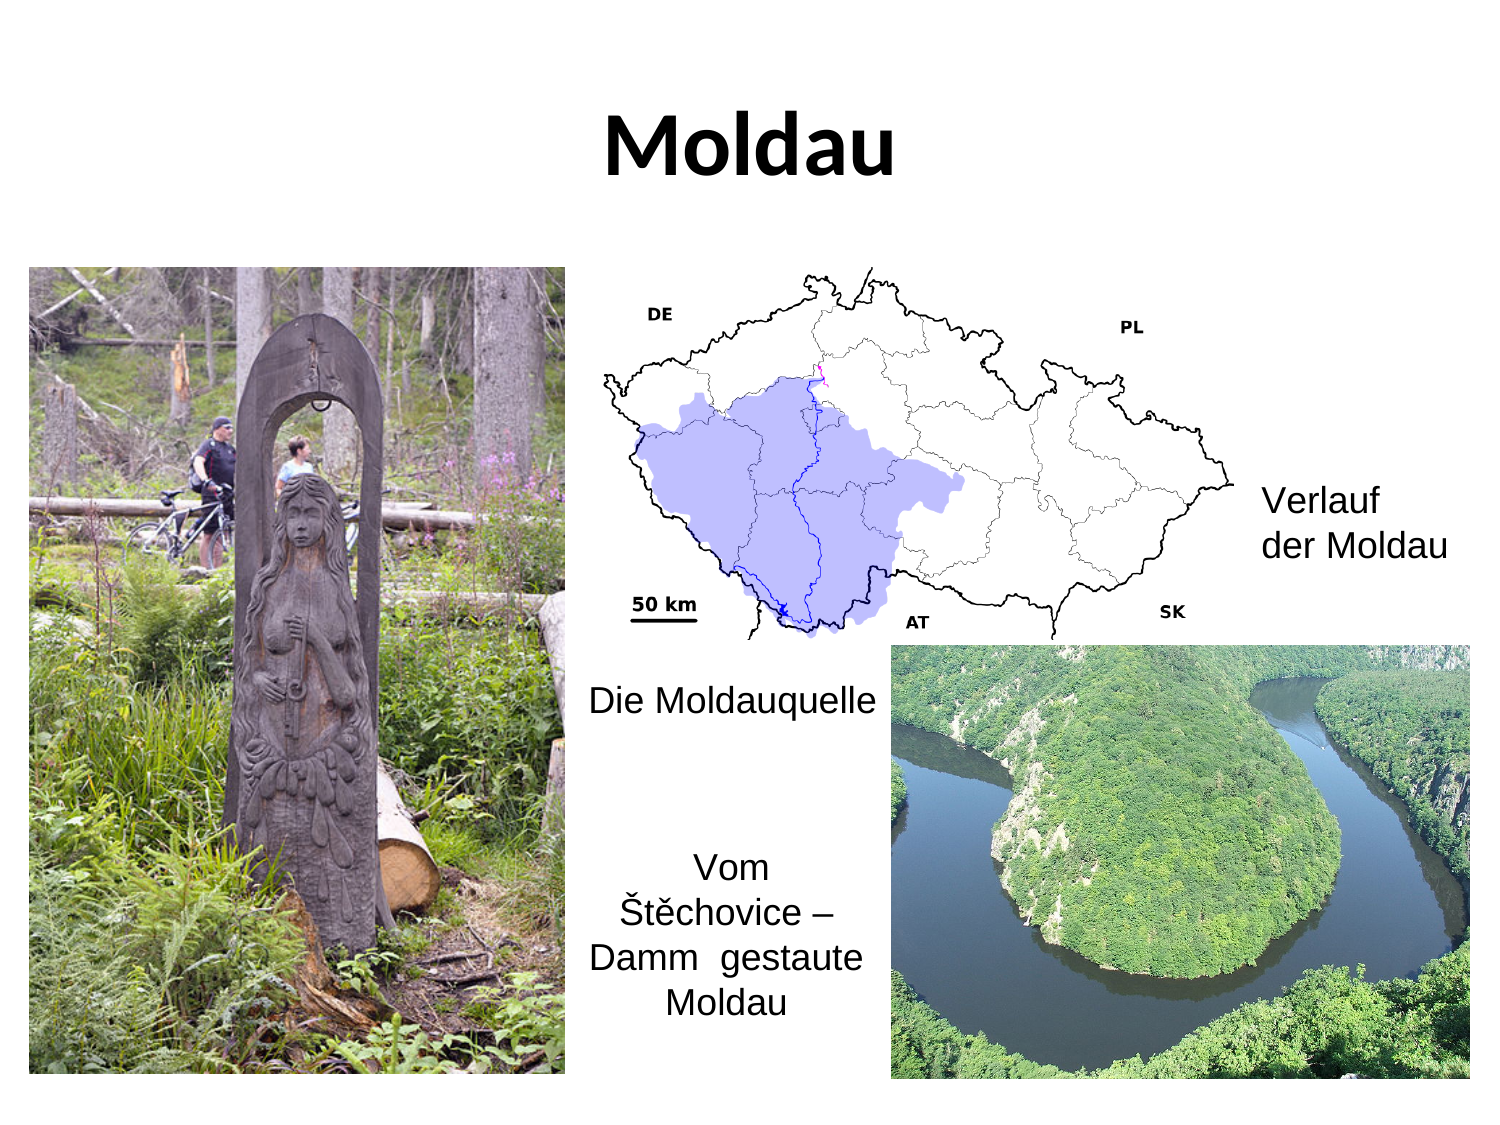

# Moldau
Verlauf
der Moldau
Die Moldauquelle
 Vom Štěchovice –Damm gestaute Moldau